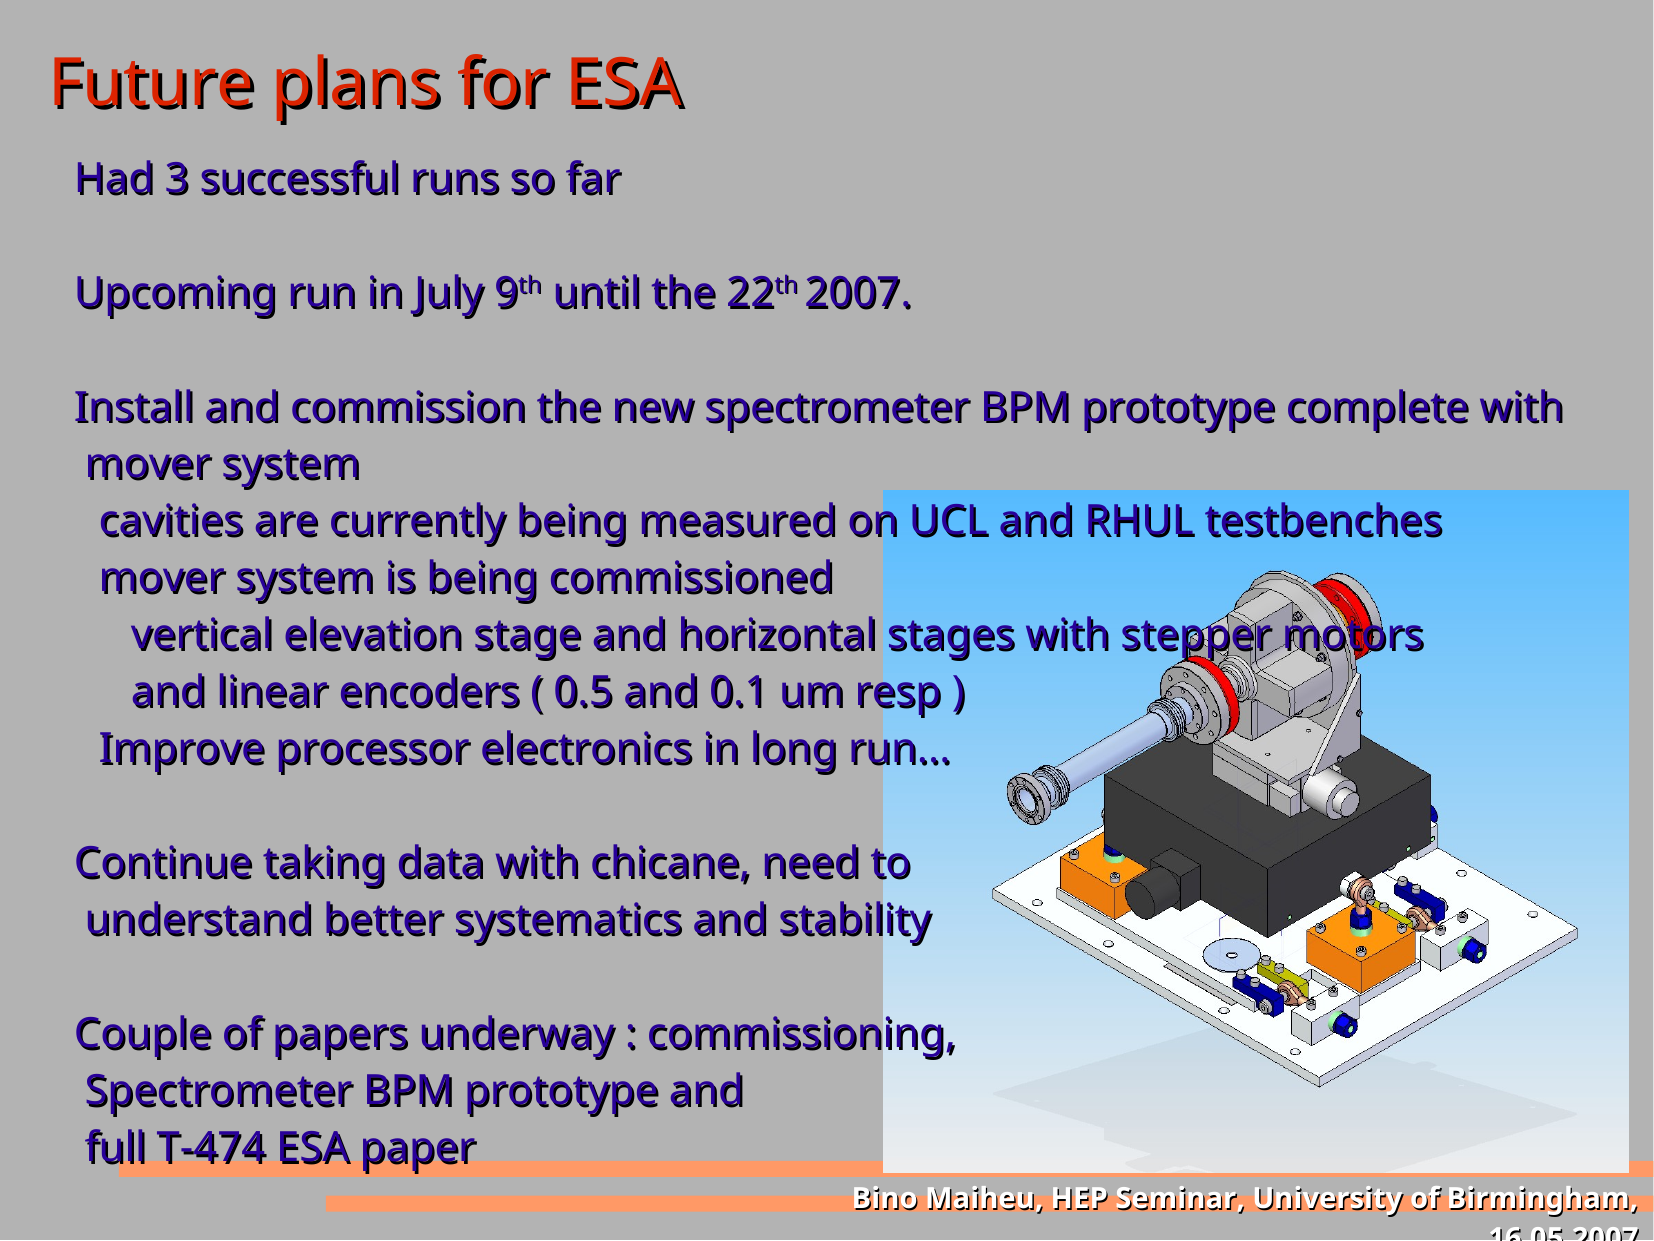

Future plans for ESA
 Had 3 successful runs so far
 Upcoming run in July 9th until the 22th 2007.
 Install and commission the new spectrometer BPM prototype complete with
 mover system
cavities are currently being measured on UCL and RHUL testbenches
mover system is being commissioned
 vertical elevation stage and horizontal stages with stepper motors
 and linear encoders ( 0.5 and 0.1 um resp )
Improve processor electronics in long run...
 Continue taking data with chicane, need to
 understand better systematics and stability
 Couple of papers underway : commissioning,
 Spectrometer BPM prototype and
 full T-474 ESA paper
Bino Maiheu, HEP Seminar, University of Birmingham, 16.05.2007